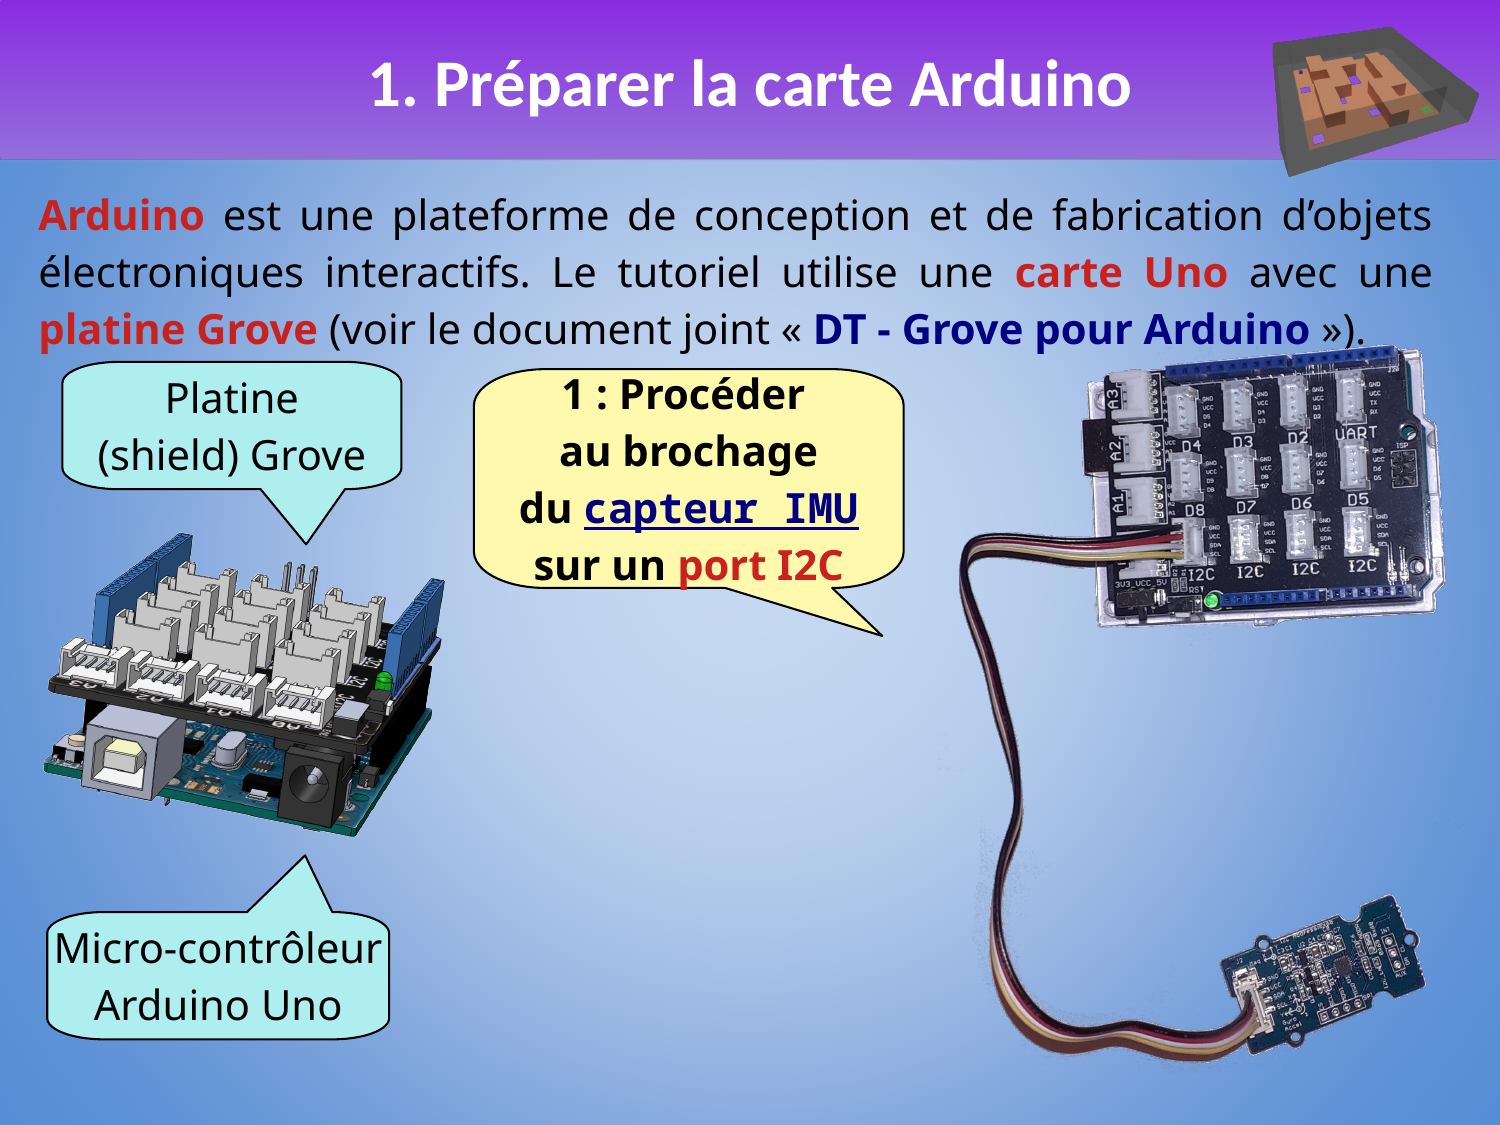

1. Préparer la carte Arduino
Arduino est une plateforme de conception et de fabrication d’objets électroniques interactifs. Le tutoriel utilise une carte Uno avec une platine Grove (voir le document joint « DT - Grove pour Arduino »).
Platine
(shield) Grove
1 : Procéder
au brochage
du capteur IMU
sur un port I2C
Capteur IMU :
broche I2C
Micro-contrôleur
Arduino Uno